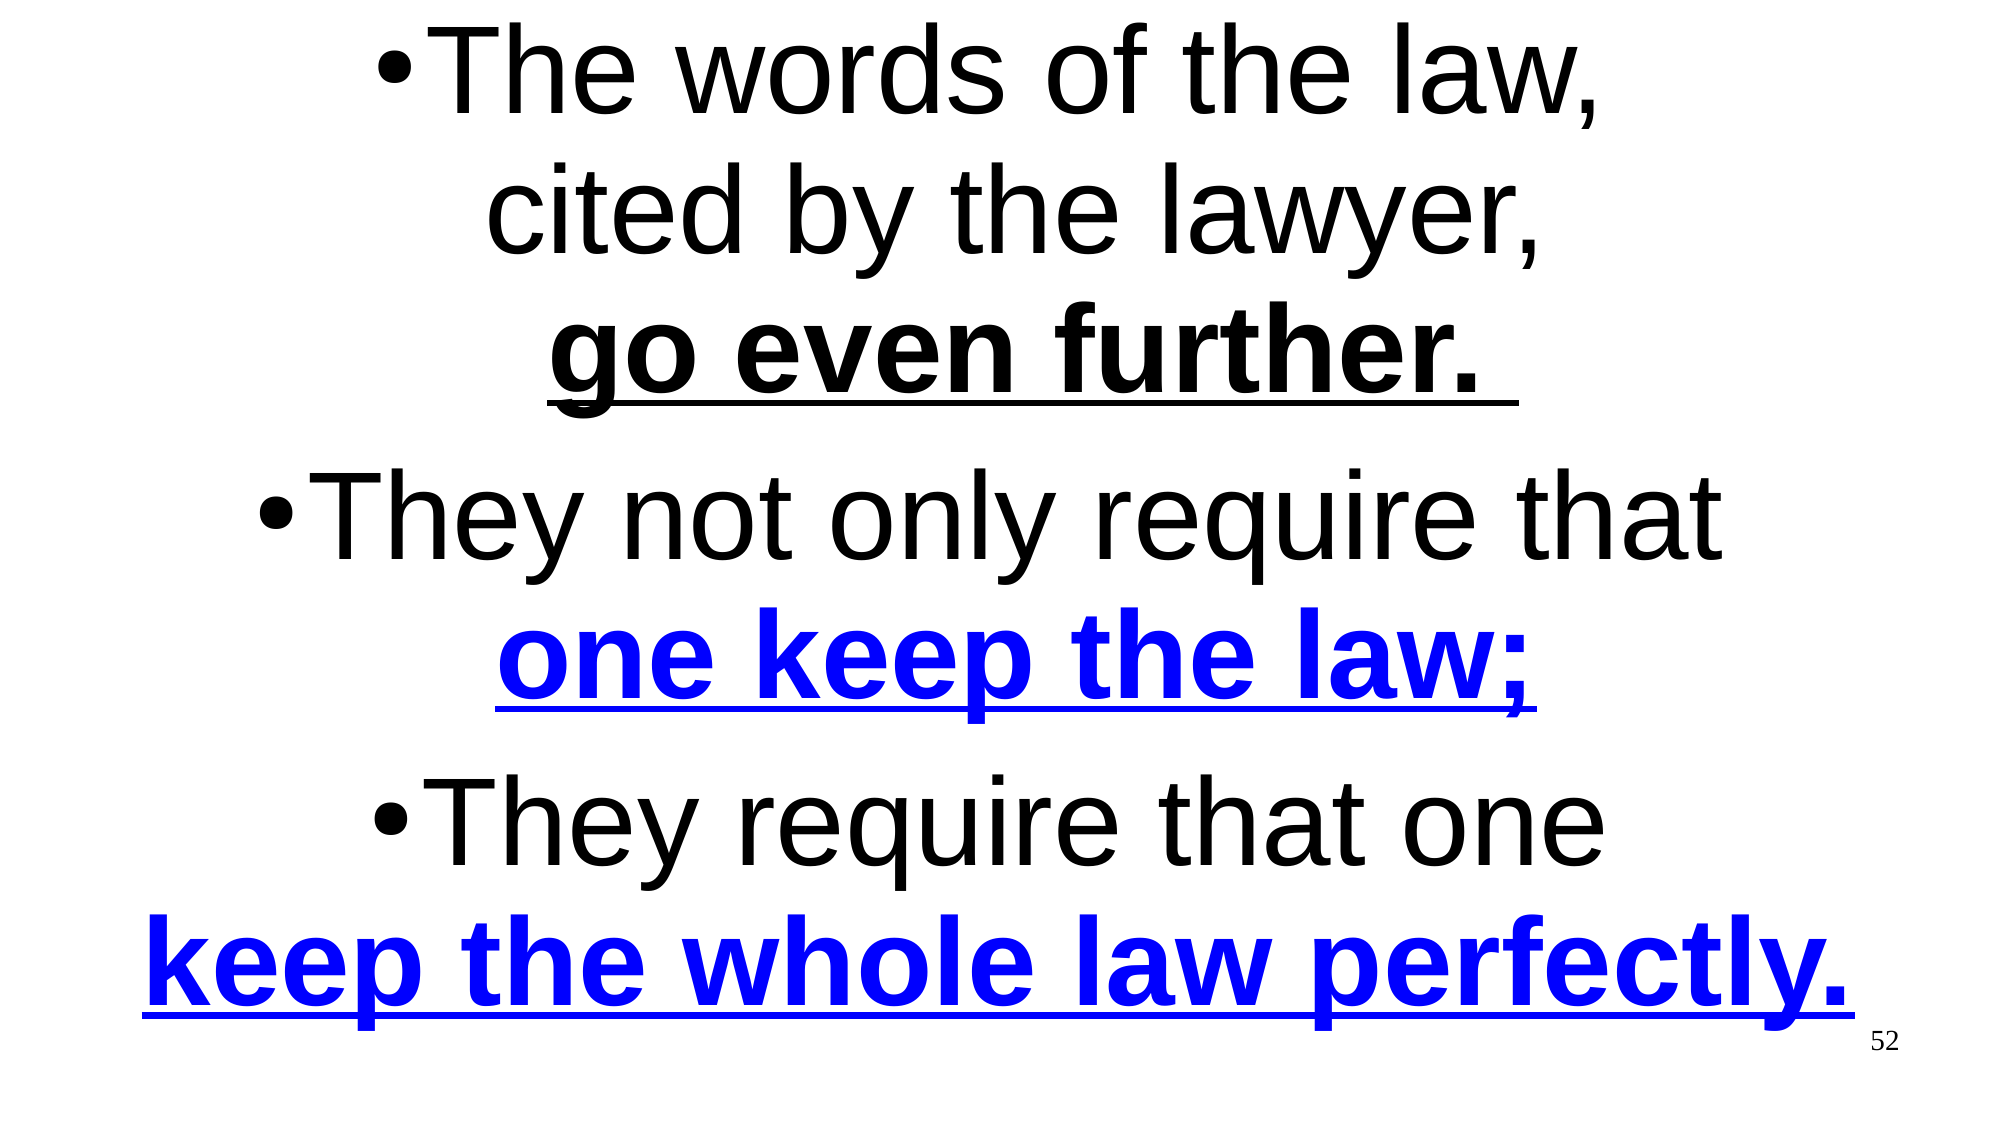

# The words of the law, cited by the lawyer, go even further.
They not only require that
one keep the law;
They require that one
keep the whole law perfectly.
52